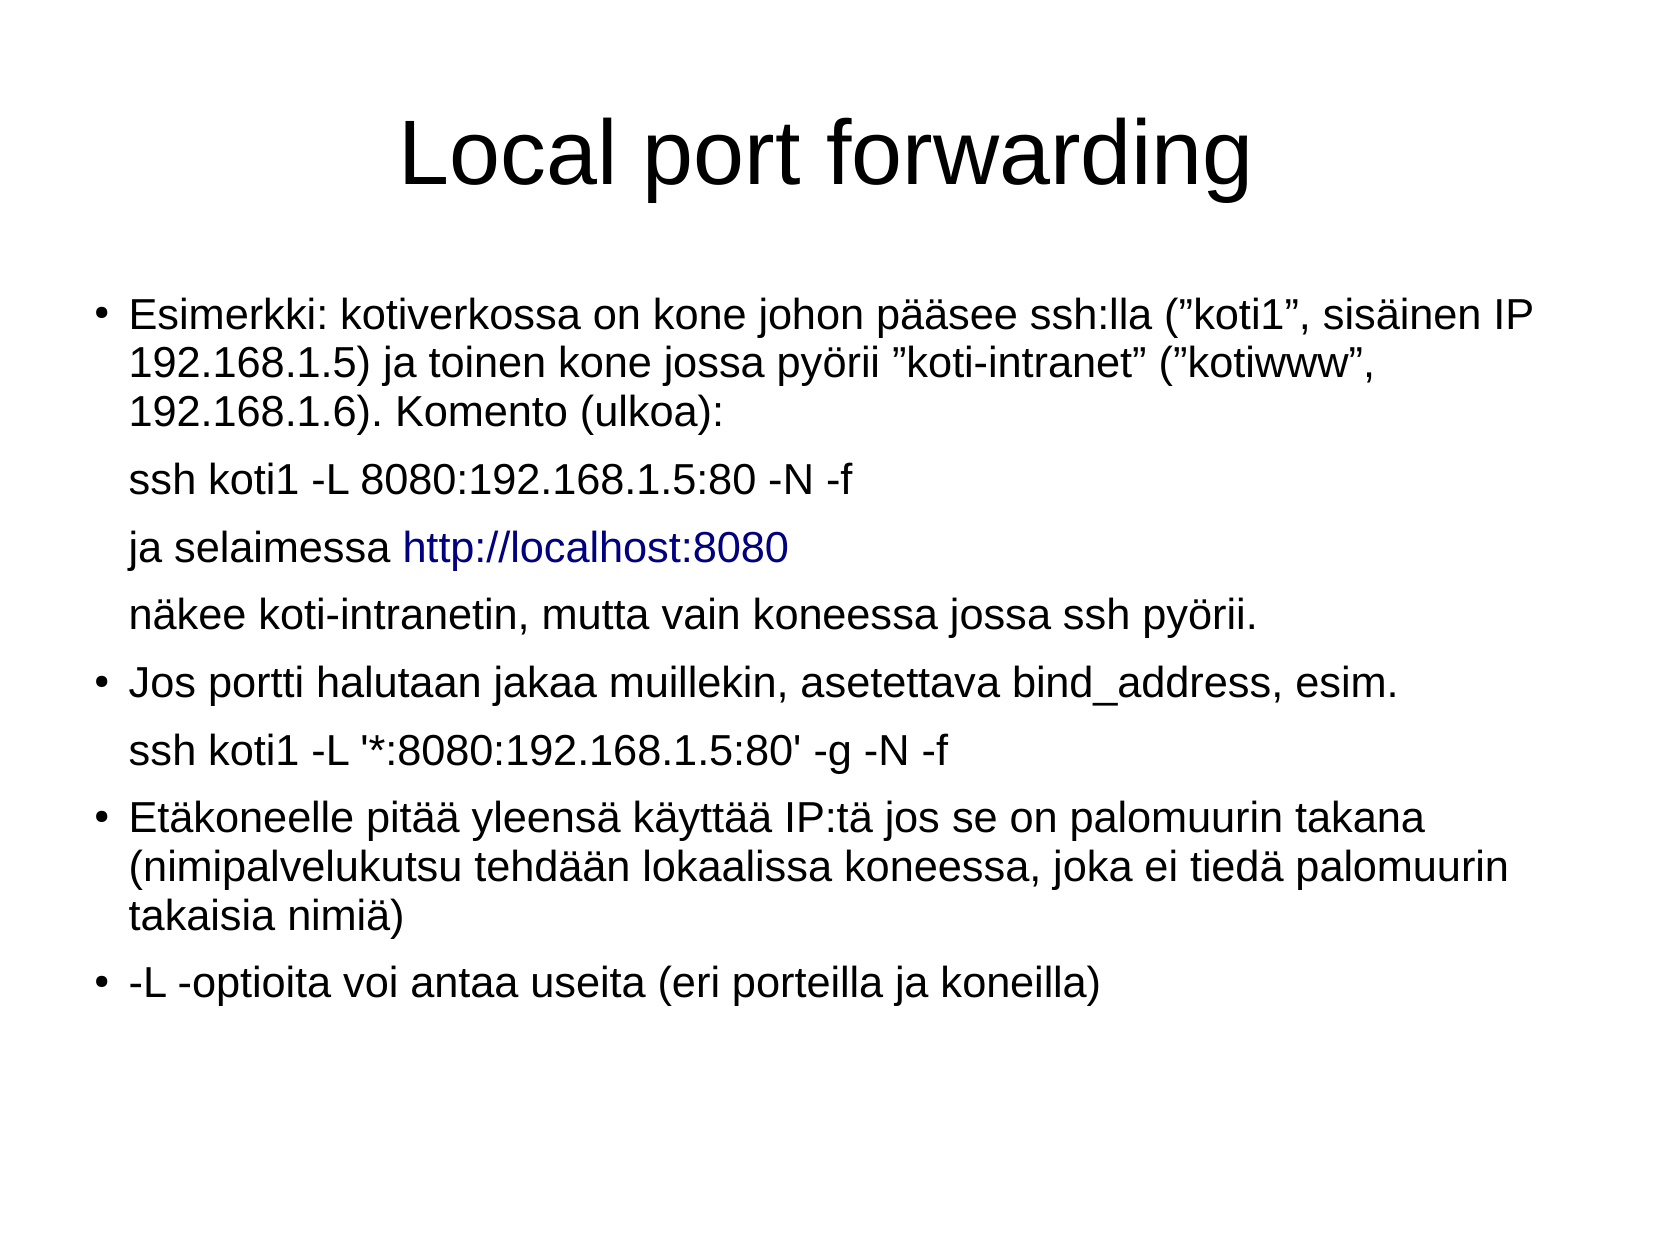

# Local port forwarding
Esimerkki: kotiverkossa on kone johon pääsee ssh:lla (”koti1”, sisäinen IP 192.168.1.5) ja toinen kone jossa pyörii ”koti-intranet” (”kotiwww”, 192.168.1.6). Komento (ulkoa):
ssh koti1 -L 8080:192.168.1.5:80 -N -f
ja selaimessa http://localhost:8080
näkee koti-intranetin, mutta vain koneessa jossa ssh pyörii.
Jos portti halutaan jakaa muillekin, asetettava bind_address, esim.
ssh koti1 -L '*:8080:192.168.1.5:80' -g -N -f
Etäkoneelle pitää yleensä käyttää IP:tä jos se on palomuurin takana (nimipalvelukutsu tehdään lokaalissa koneessa, joka ei tiedä palomuurin takaisia nimiä)
-L -optioita voi antaa useita (eri porteilla ja koneilla)